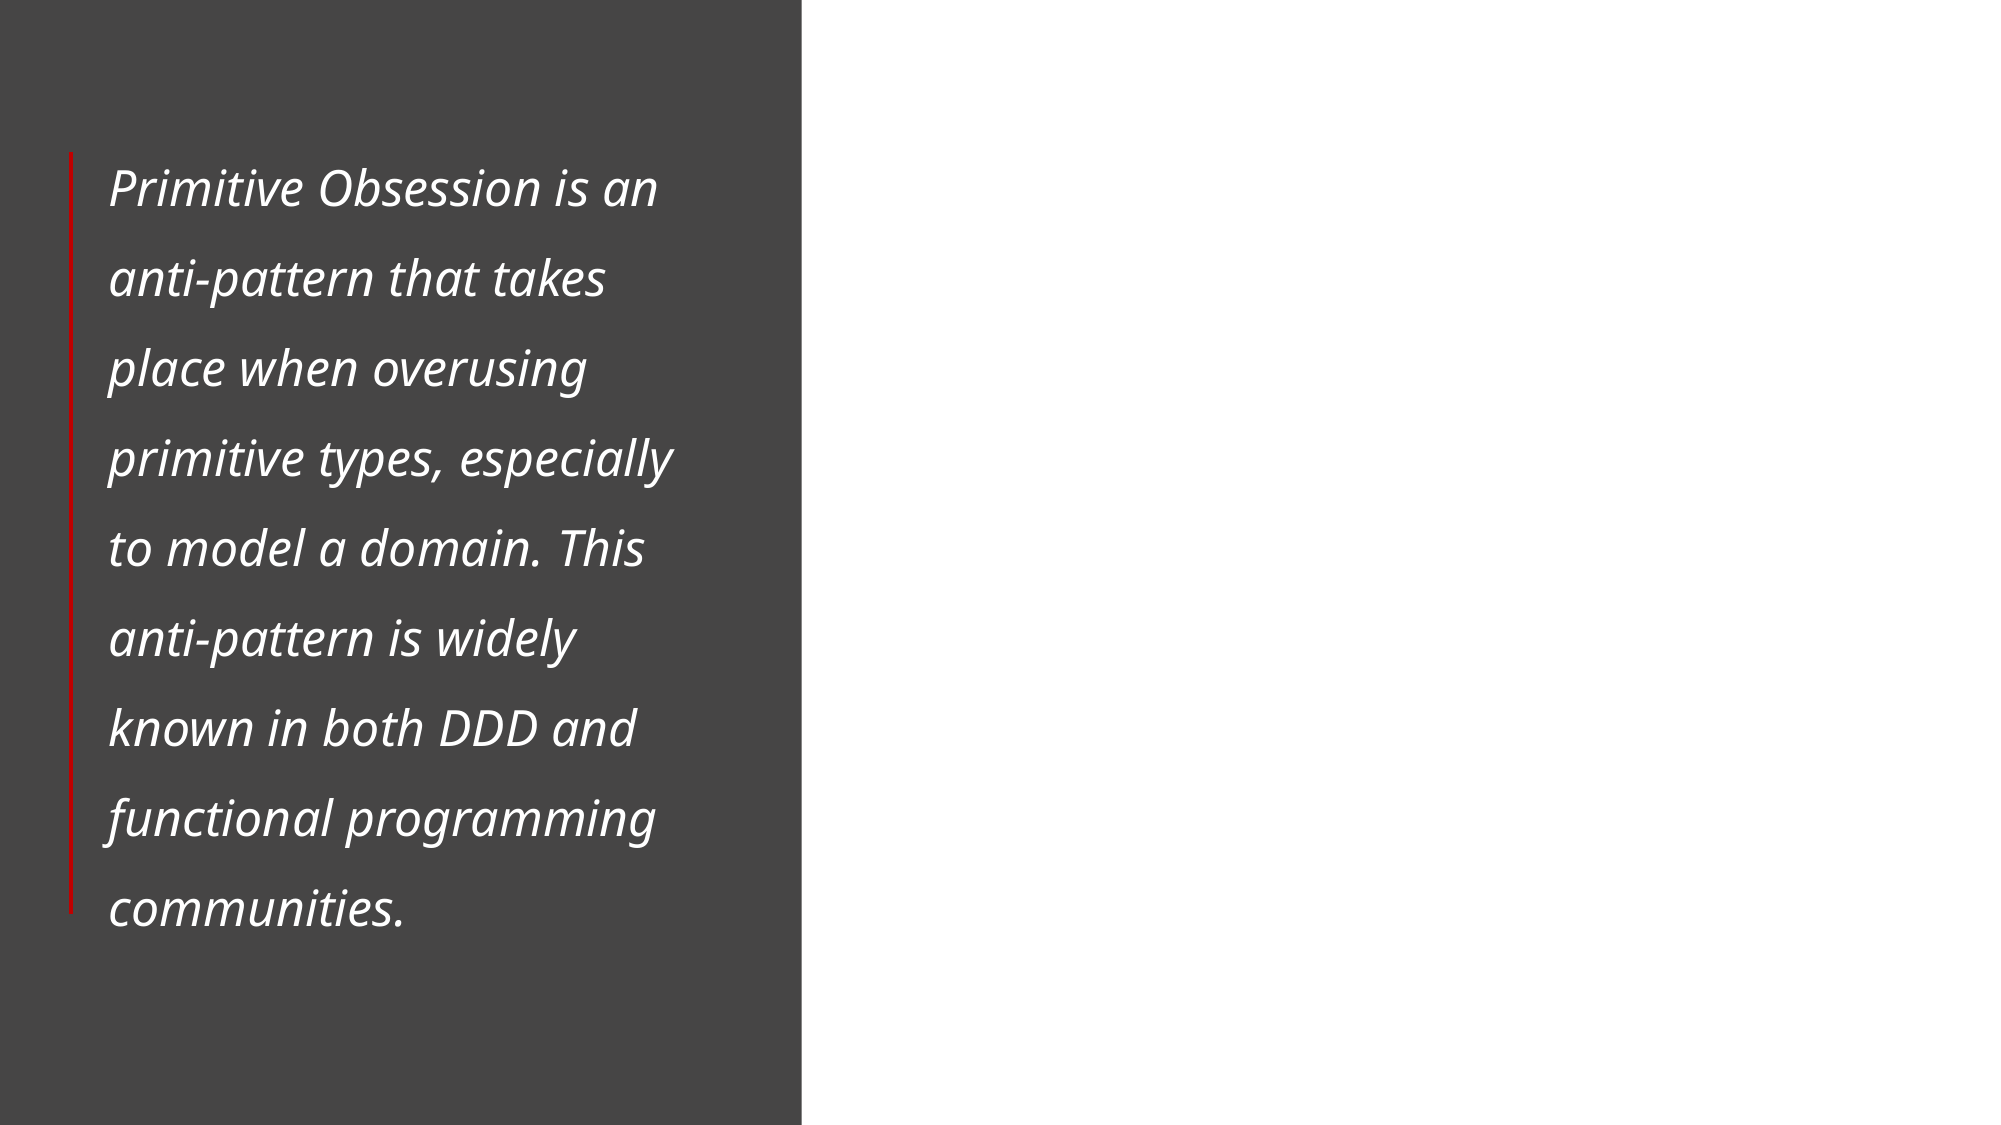

Primitive Obsession is an anti-pattern that takes place when overusing primitive types, especially to model a domain. This anti-pattern is widely known in both DDD and functional programming communities.